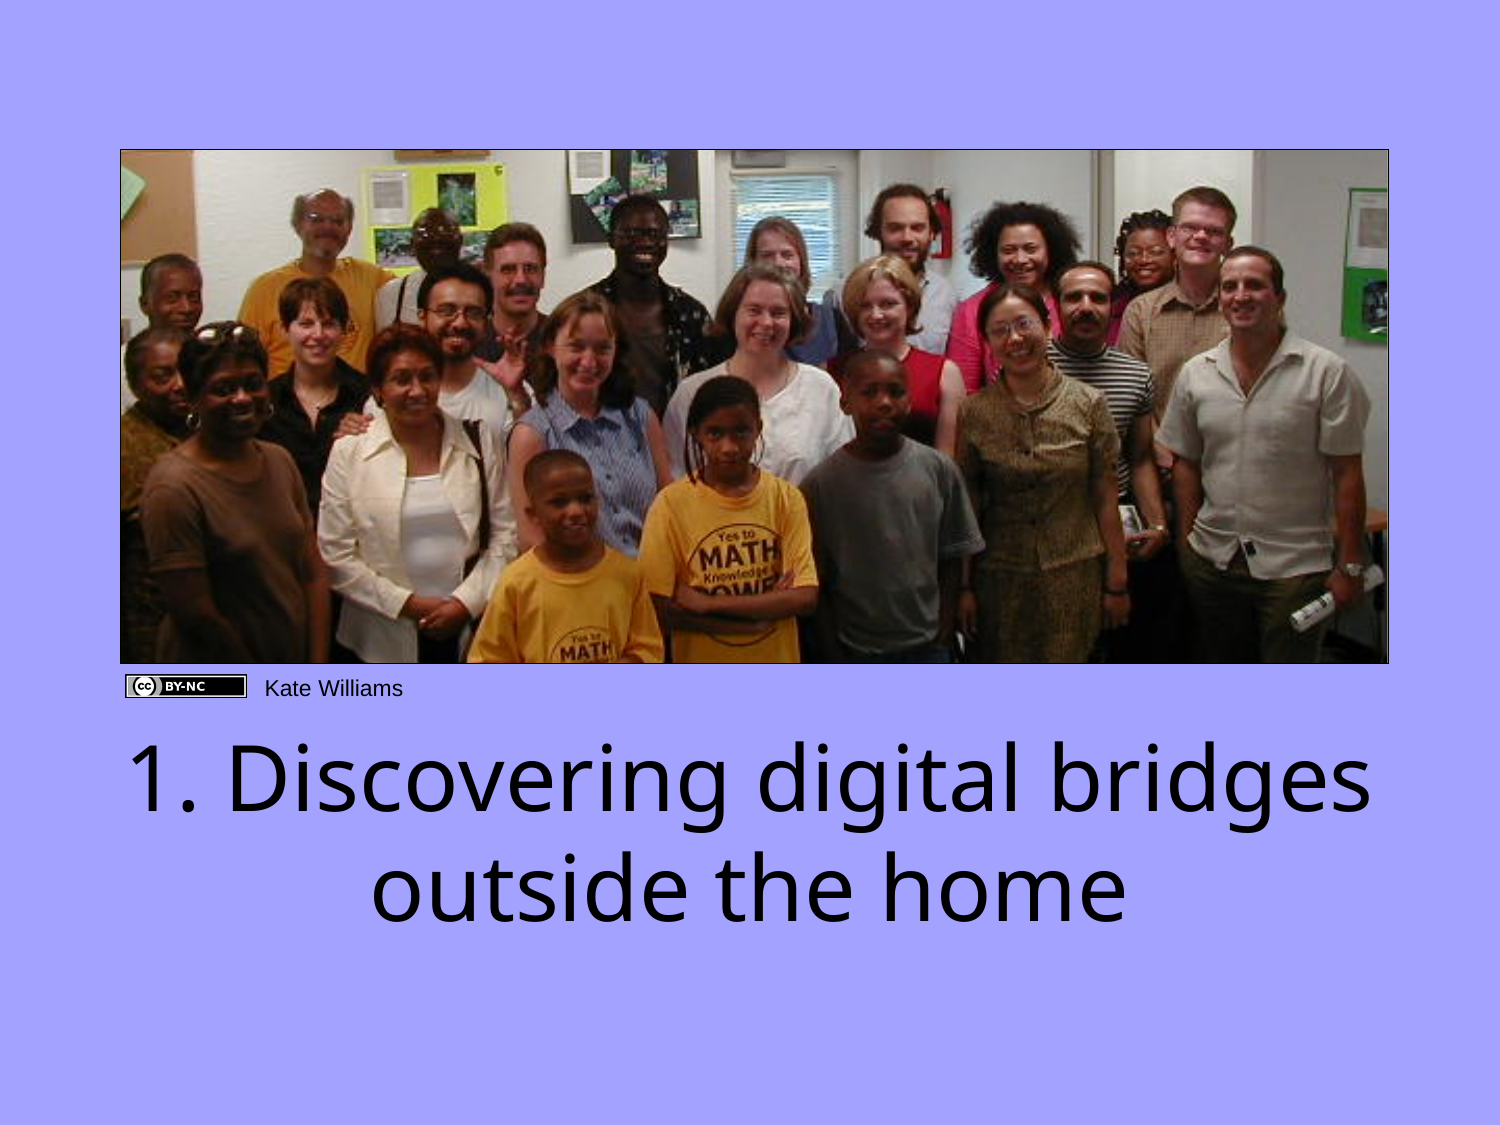

Kate Williams
# 1. Discovering digital bridges outside the home